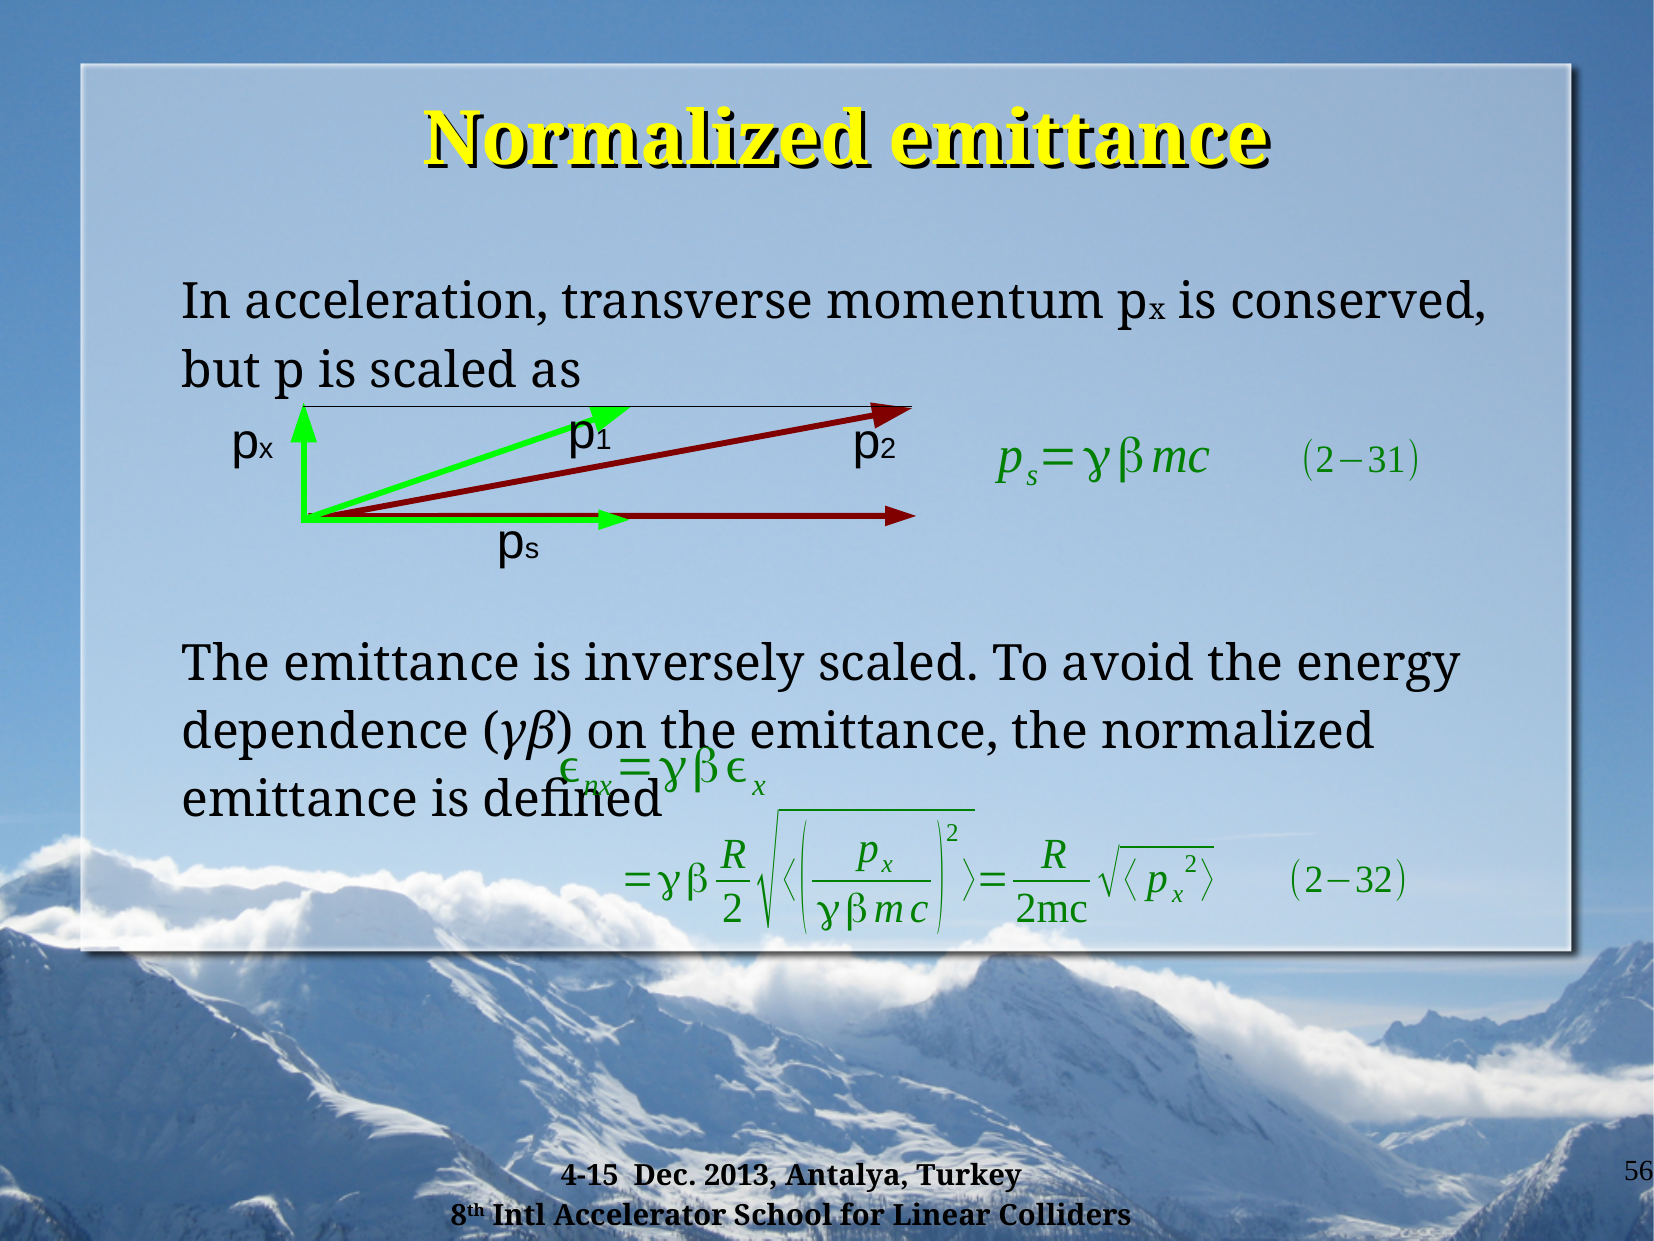

# Normalized emittance
In acceleration, transverse momentum px is conserved, but p is scaled as
The emittance is inversely scaled. To avoid the energy dependence (γβ) on the emittance, the normalized emittance is defined
p1
px
p2
ps
56